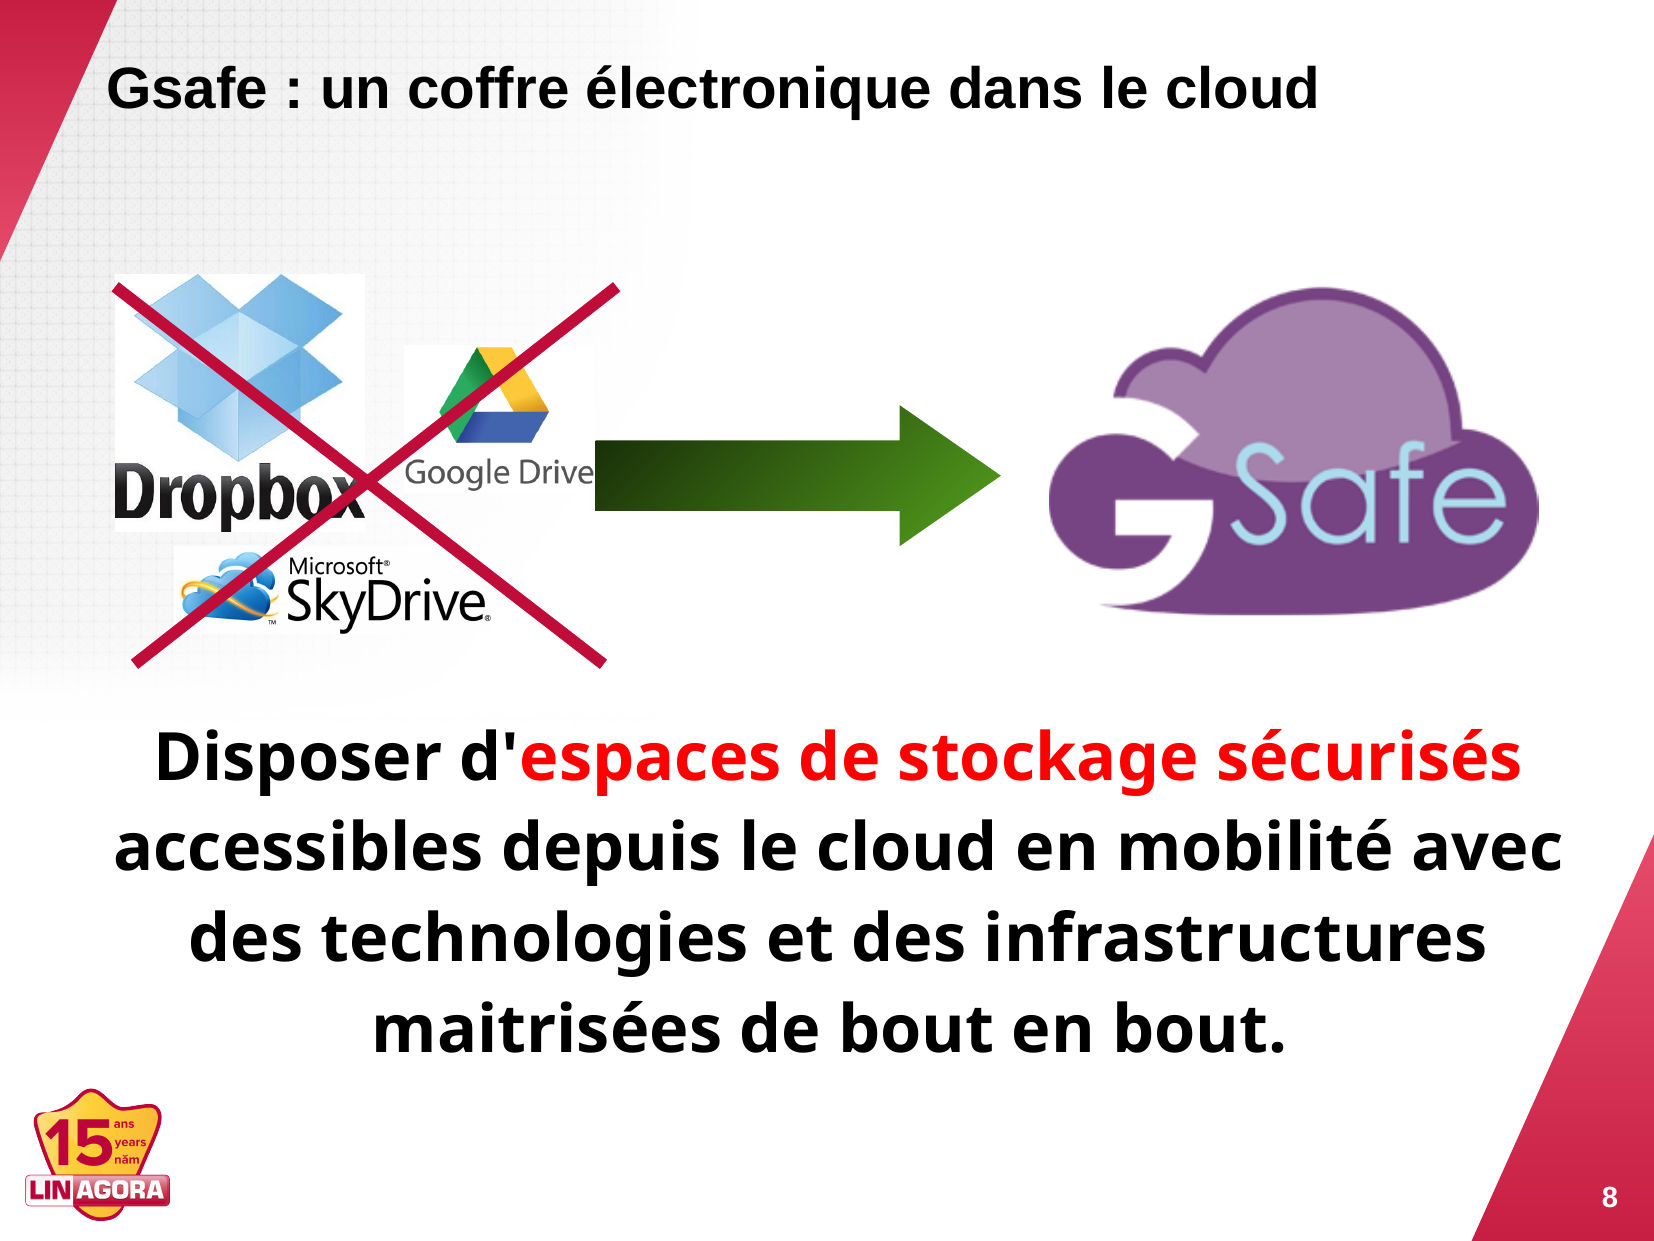

# Gsafe : un coffre électronique dans le cloud
Disposer d'espaces de stockage sécurisés accessibles depuis le cloud en mobilité avec
des technologies et des infrastructures
maitrisées de bout en bout.
8